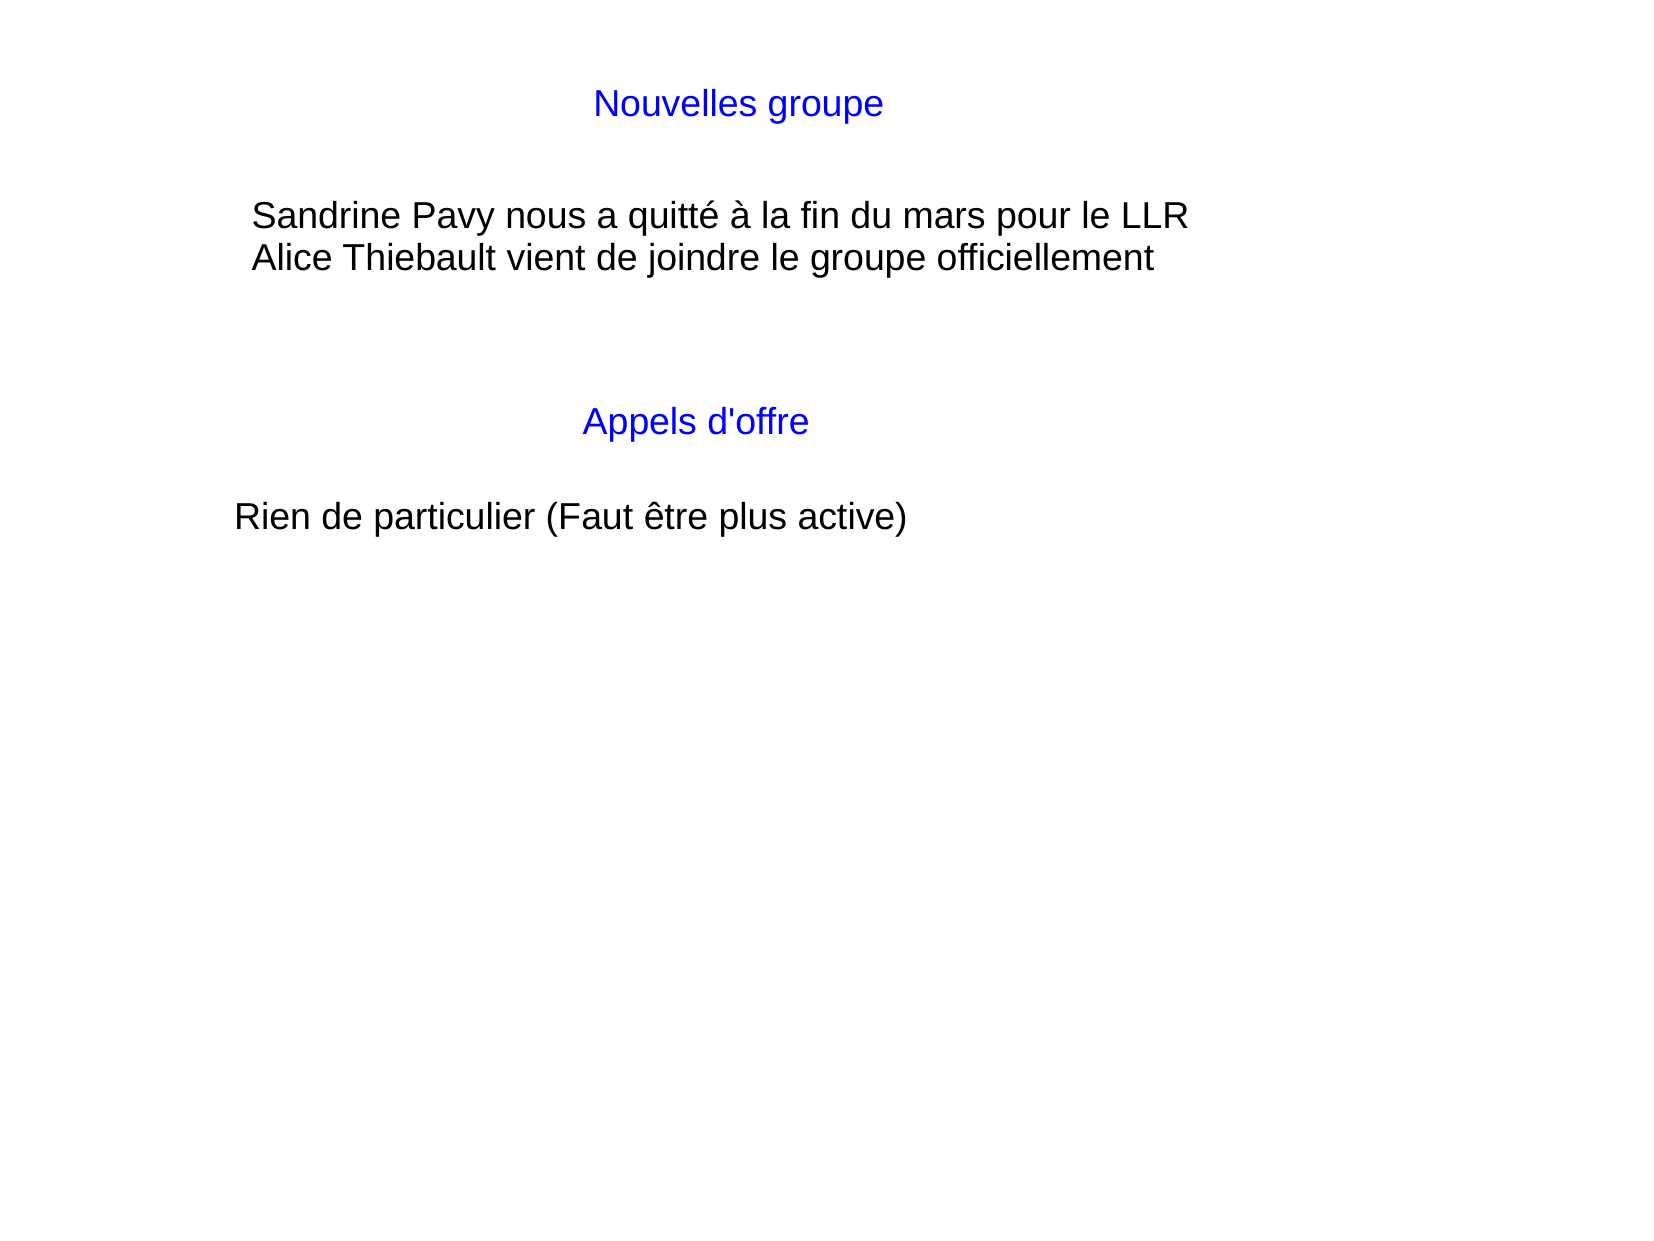

Nouvelles groupe
Sandrine Pavy nous a quitté à la fin du mars pour le LLR
Alice Thiebault vient de joindre le groupe officiellement
Appels d'offre
Rien de particulier (Faut être plus active)